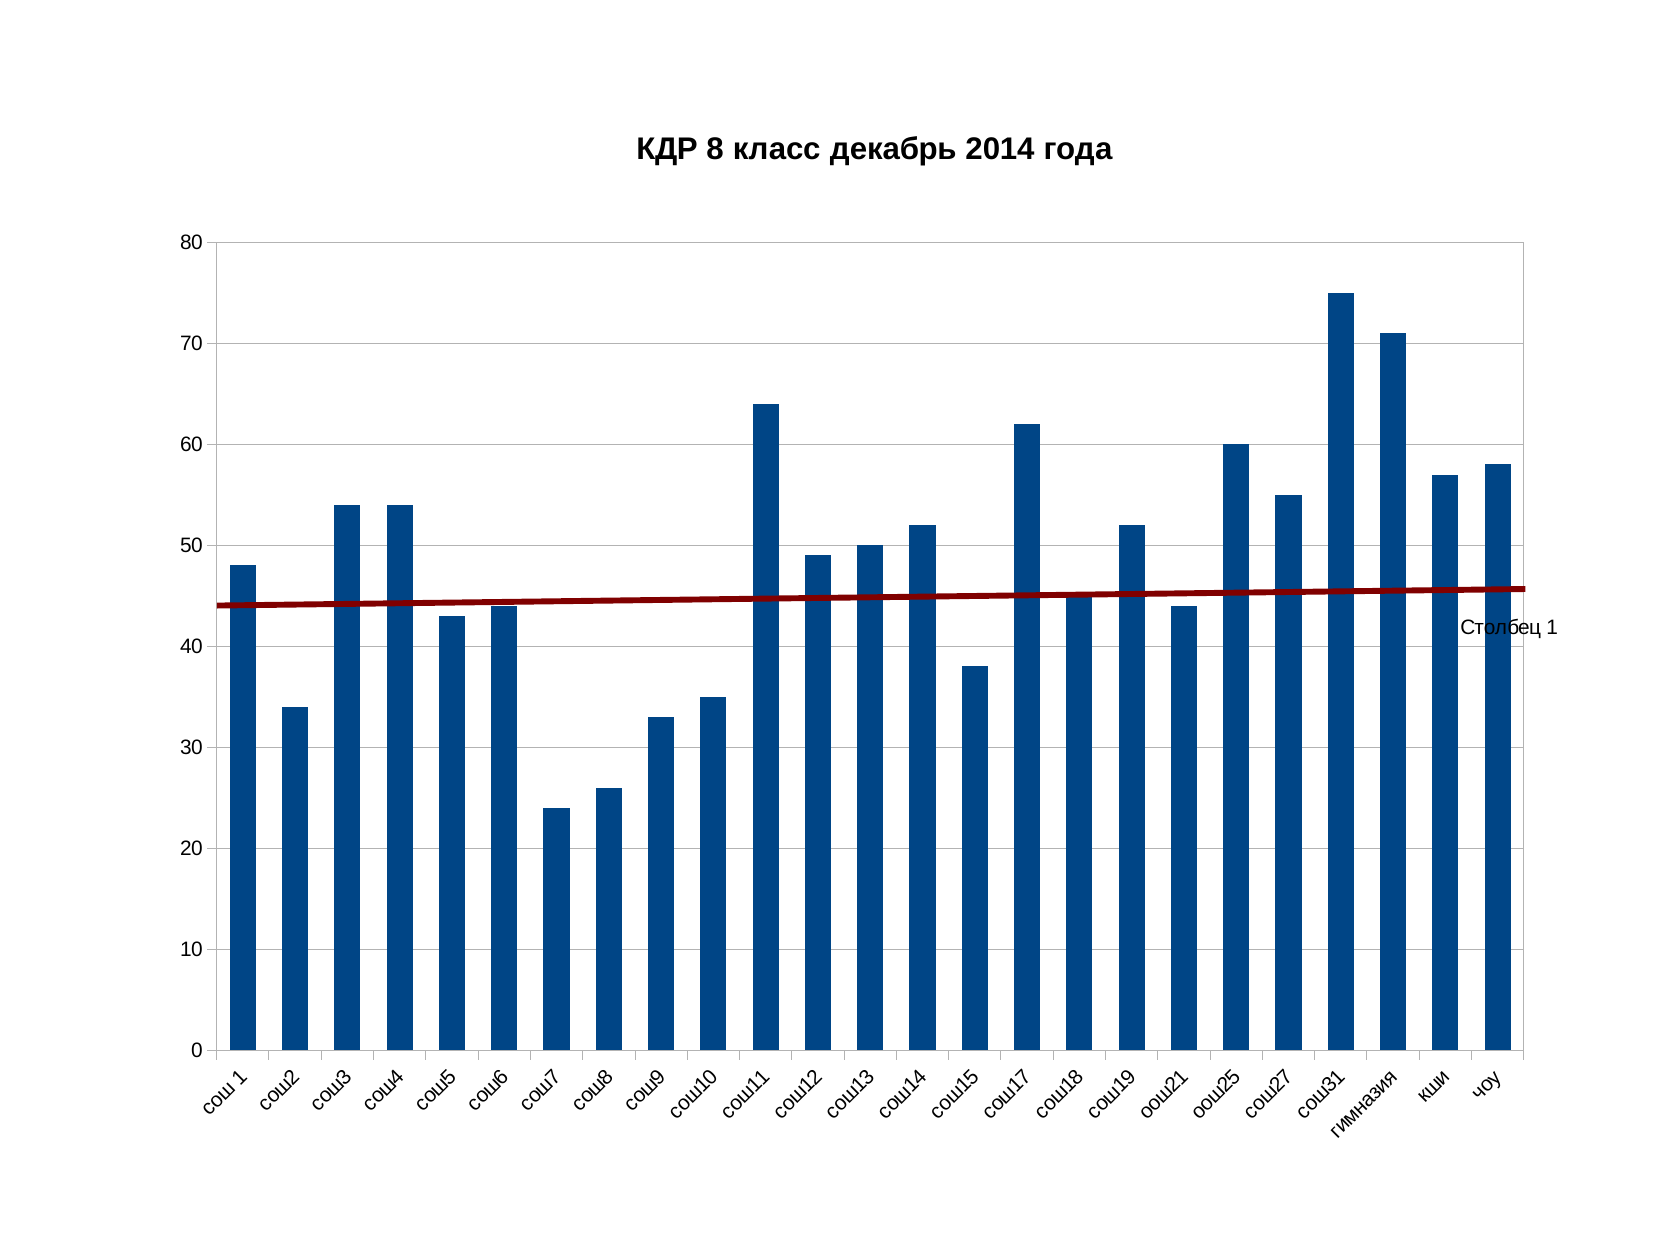

### Chart: КДР 8 класс декабрь 2014 года
| Category | Столбец 1 |
|---|---|
| сош 1 | 48.0 |
| сош2 | 34.0 |
| сош3 | 54.0 |
| сош4 | 54.0 |
| сош5 | 43.0 |
| сош6 | 44.0 |
| сош7 | 24.0 |
| сош8 | 26.0 |
| сош9 | 33.0 |
| сош10 | 35.0 |
| сош11 | 64.0 |
| сош12 | 49.0 |
| сош13 | 50.0 |
| сош14 | 52.0 |
| сош15 | 38.0 |
| сош17 | 62.0 |
| сош18 | 45.0 |
| сош19 | 52.0 |
| оош21 | 44.0 |
| оош25 | 60.0 |
| сош27 | 55.0 |
| сош31 | 75.0 |
| гимназия | 71.0 |
| кши | 57.0 |
| чоу | 58.0 |